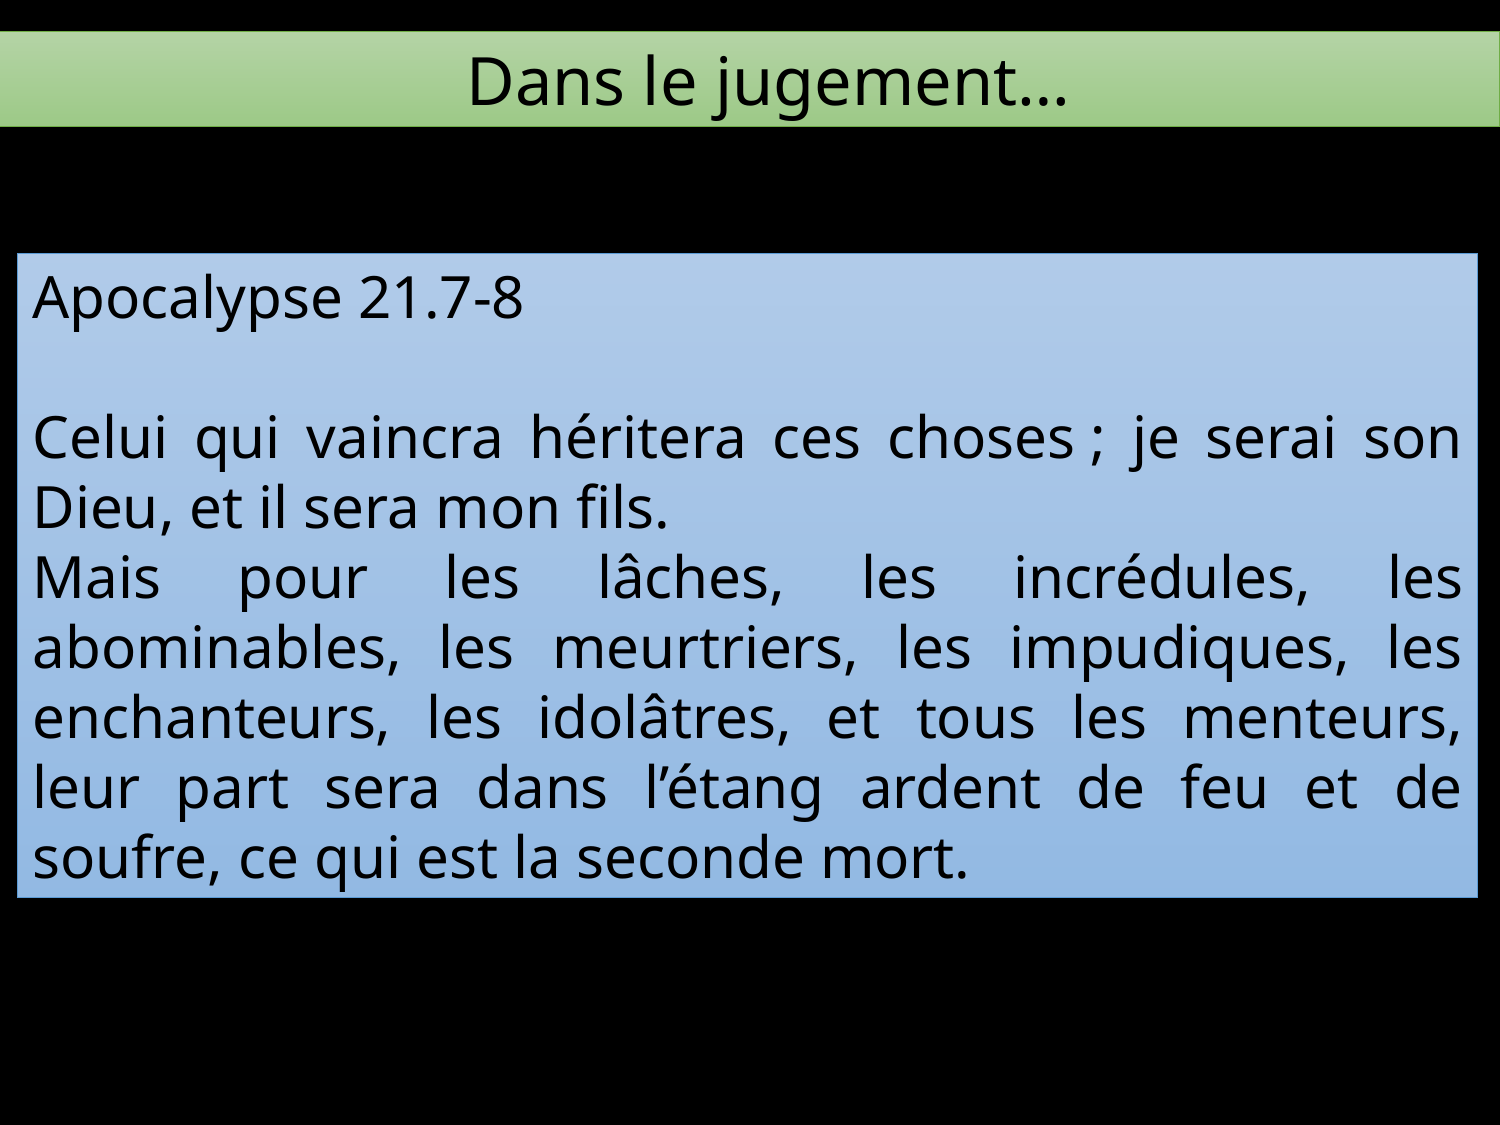

Dans le jugement…
Apocalypse 21.7-8
Celui qui vaincra héritera ces choses ; je serai son Dieu, et il sera mon fils.
Mais pour les lâches, les incrédules, les abominables, les meurtriers, les impudiques, les enchanteurs, les idolâtres, et tous les menteurs, leur part sera dans l’étang ardent de feu et de soufre, ce qui est la seconde mort.